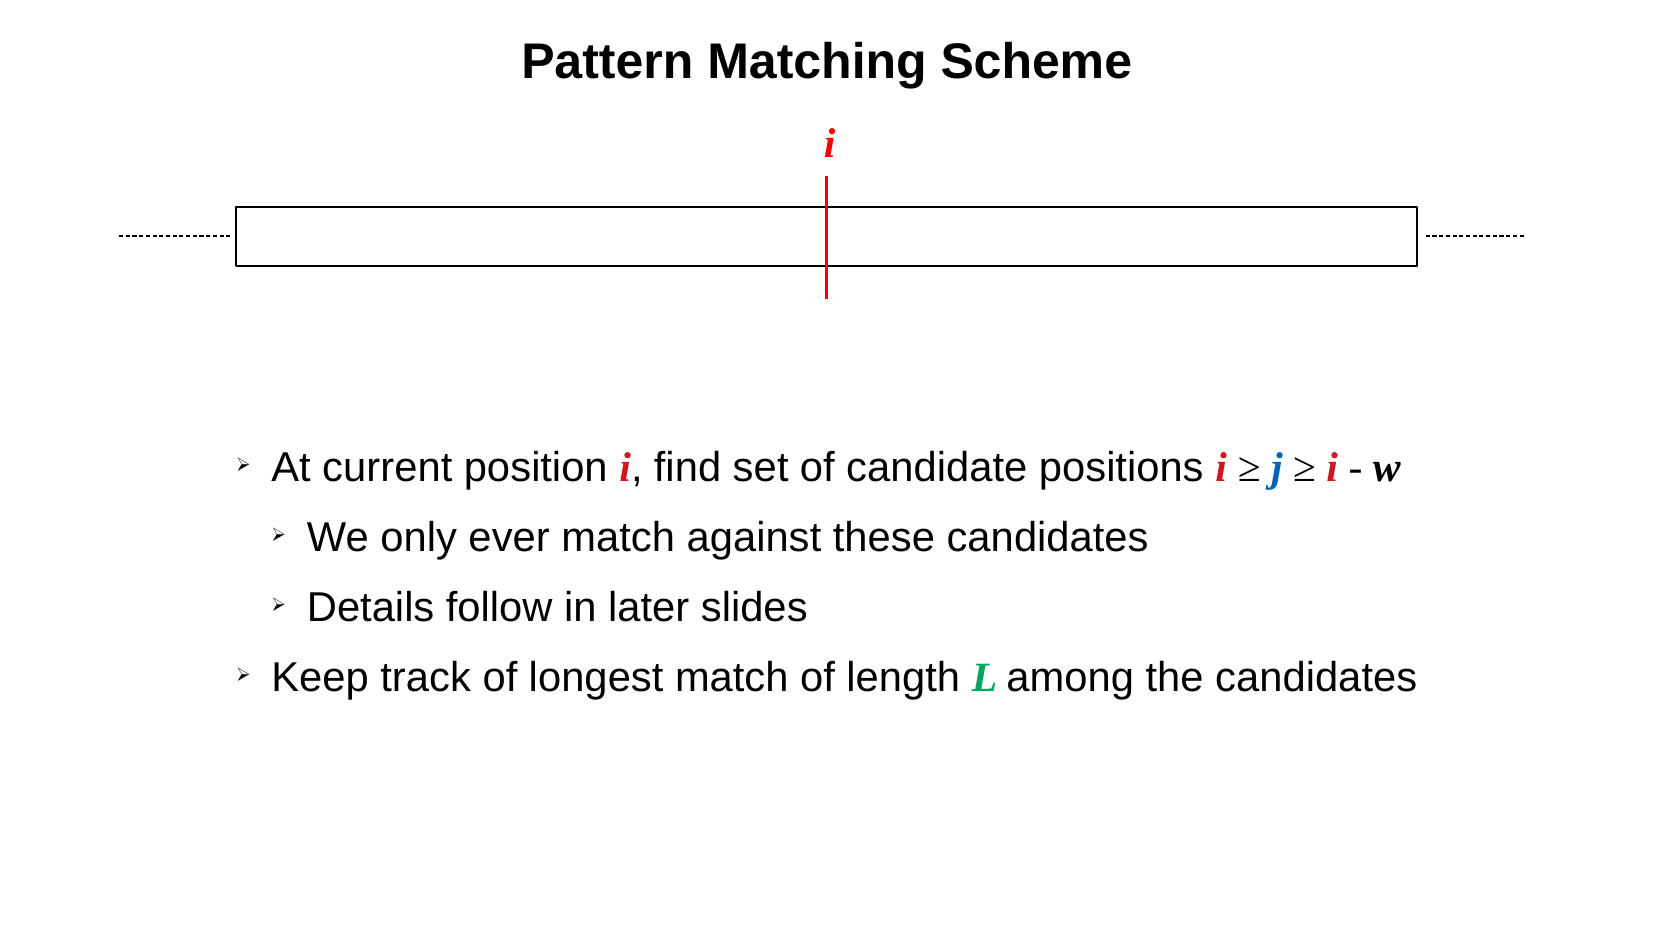

Pattern Matching Scheme
i
At current position i, find set of candidate positions i ≥ j ≥ i - w
We only ever match against these candidates
Details follow in later slides
Keep track of longest match of length L among the candidates